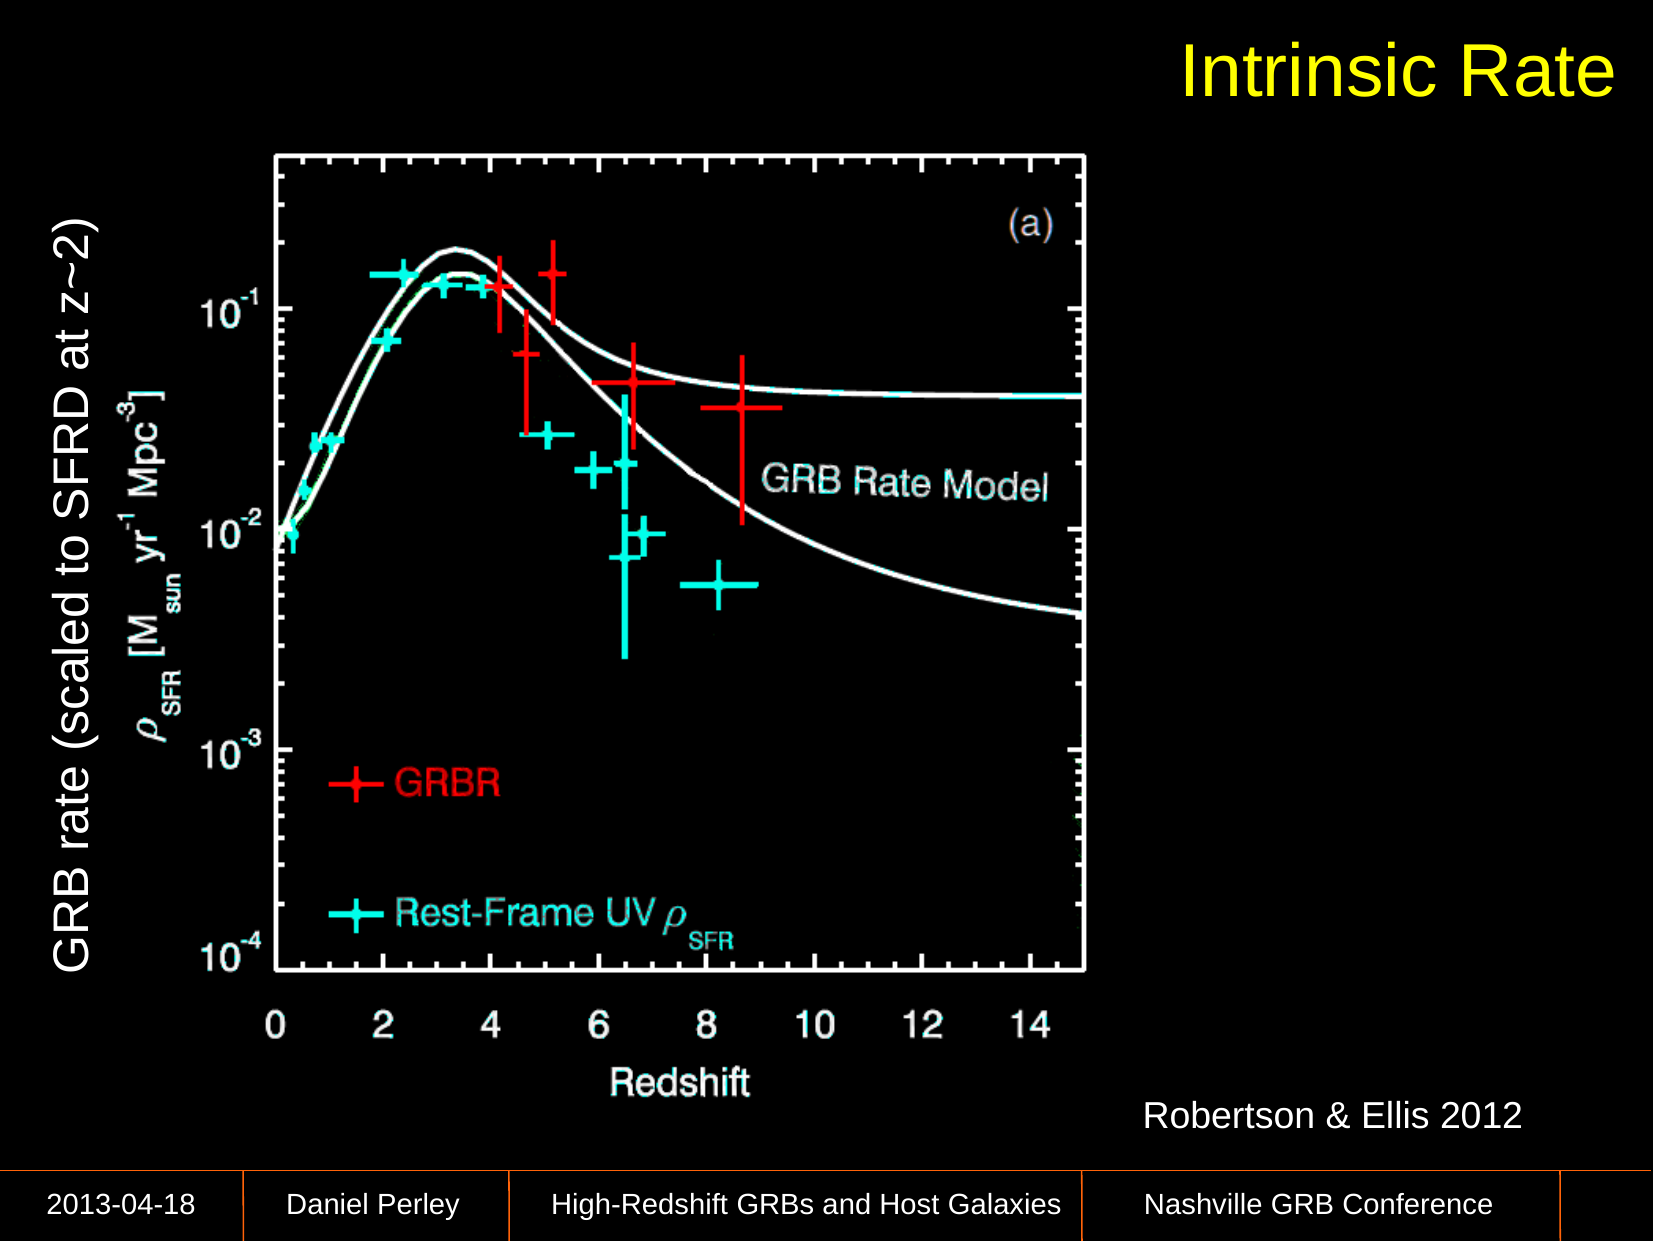

# Intrinsic Rate
GRB rate (scaled to SFRD at z~2)
Robertson & Ellis 2012